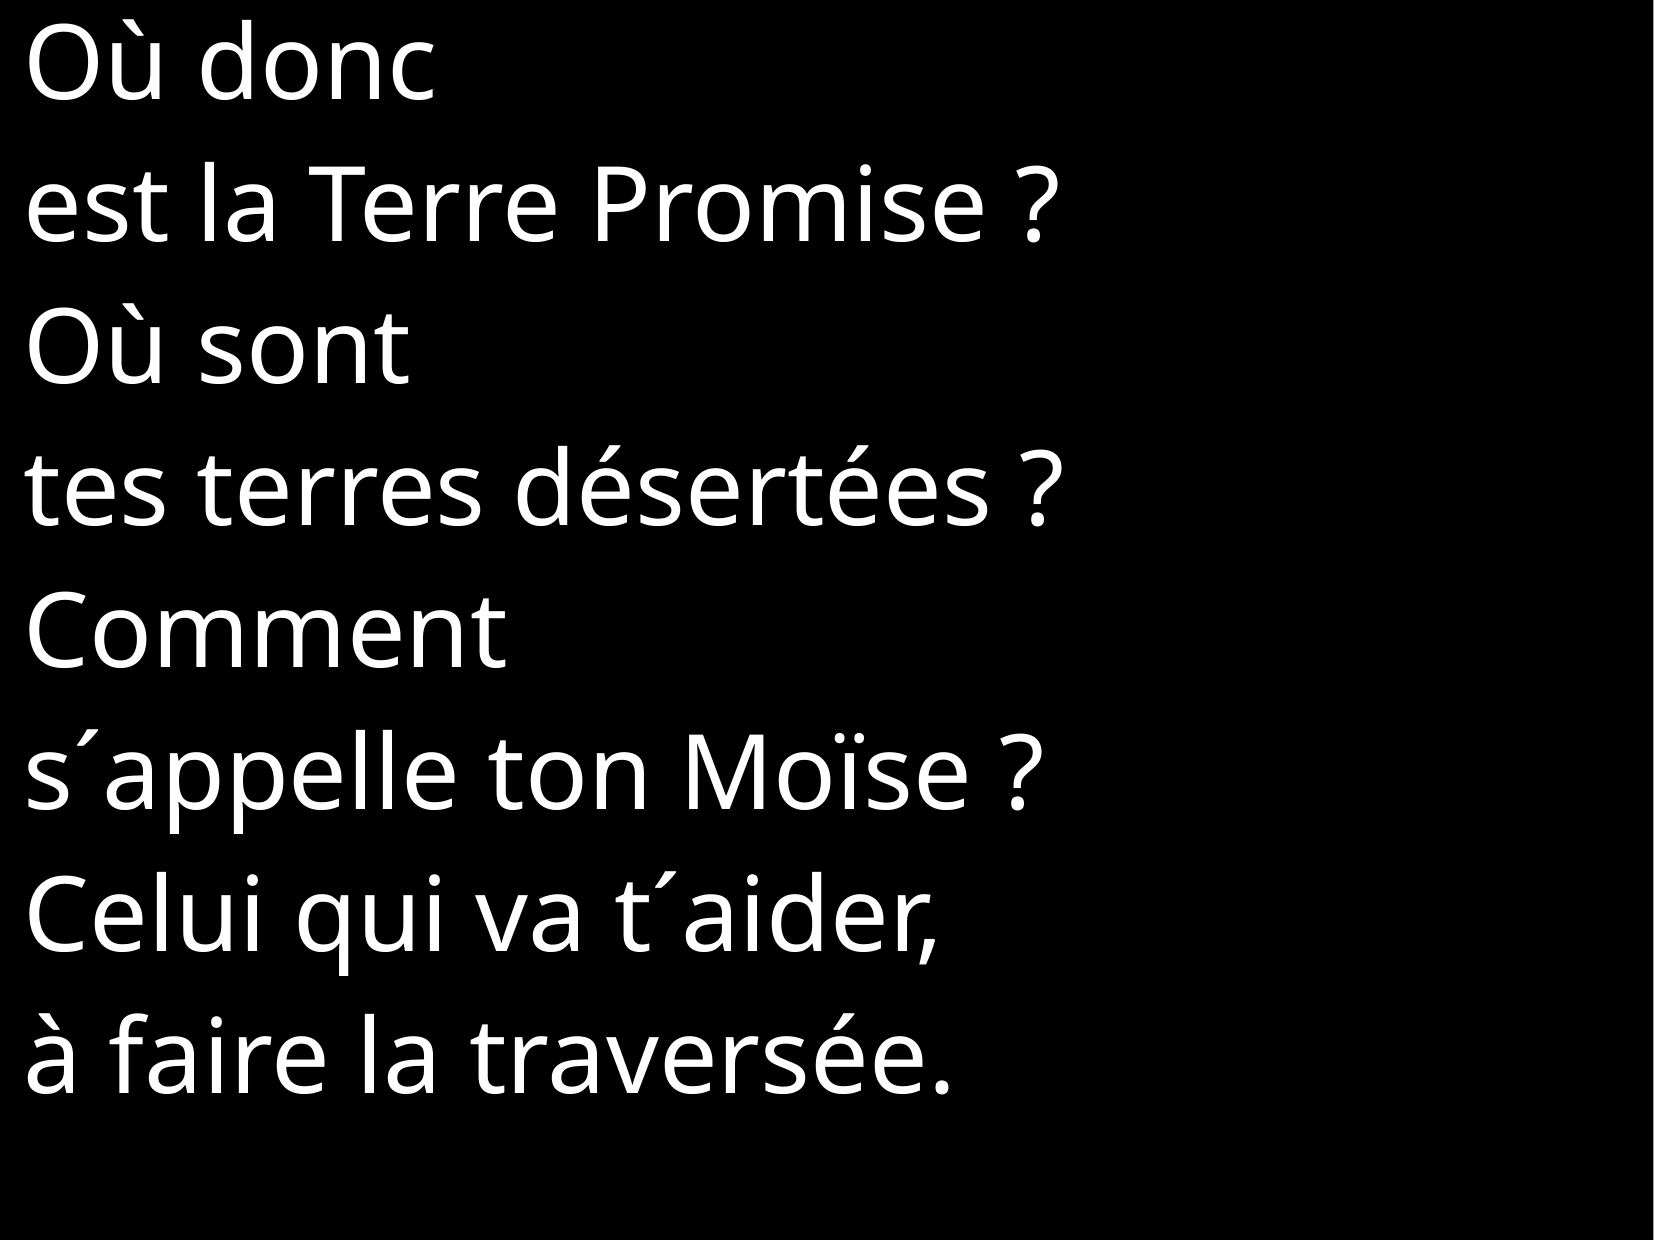

# Où donc
est la Terre Promise ?
Où sont
tes terres désertées ?
Comment
s´appelle ton Moïse ?
Celui qui va t´aider,
à faire la traversée.